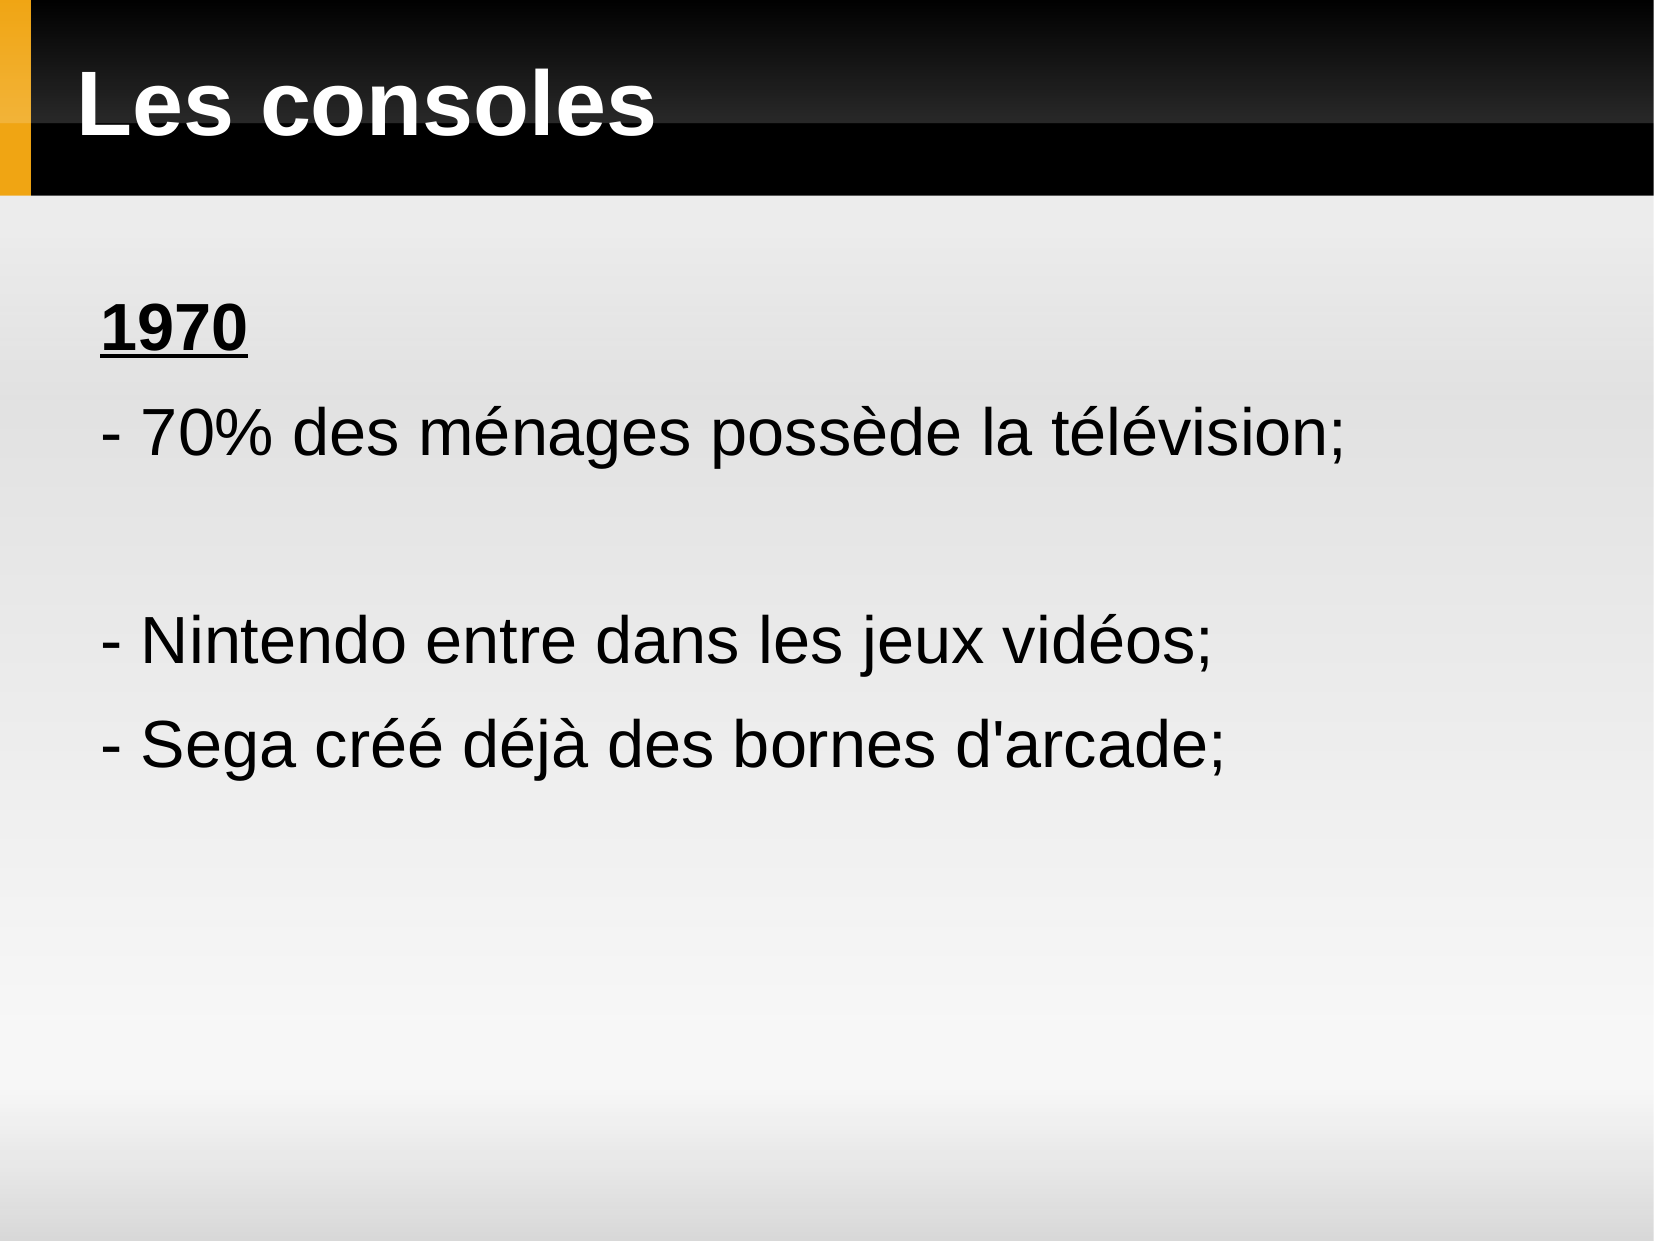

# Les consoles
1970
- 70% des ménages possède la télévision;
- Nintendo entre dans les jeux vidéos;
- Sega créé déjà des bornes d'arcade;